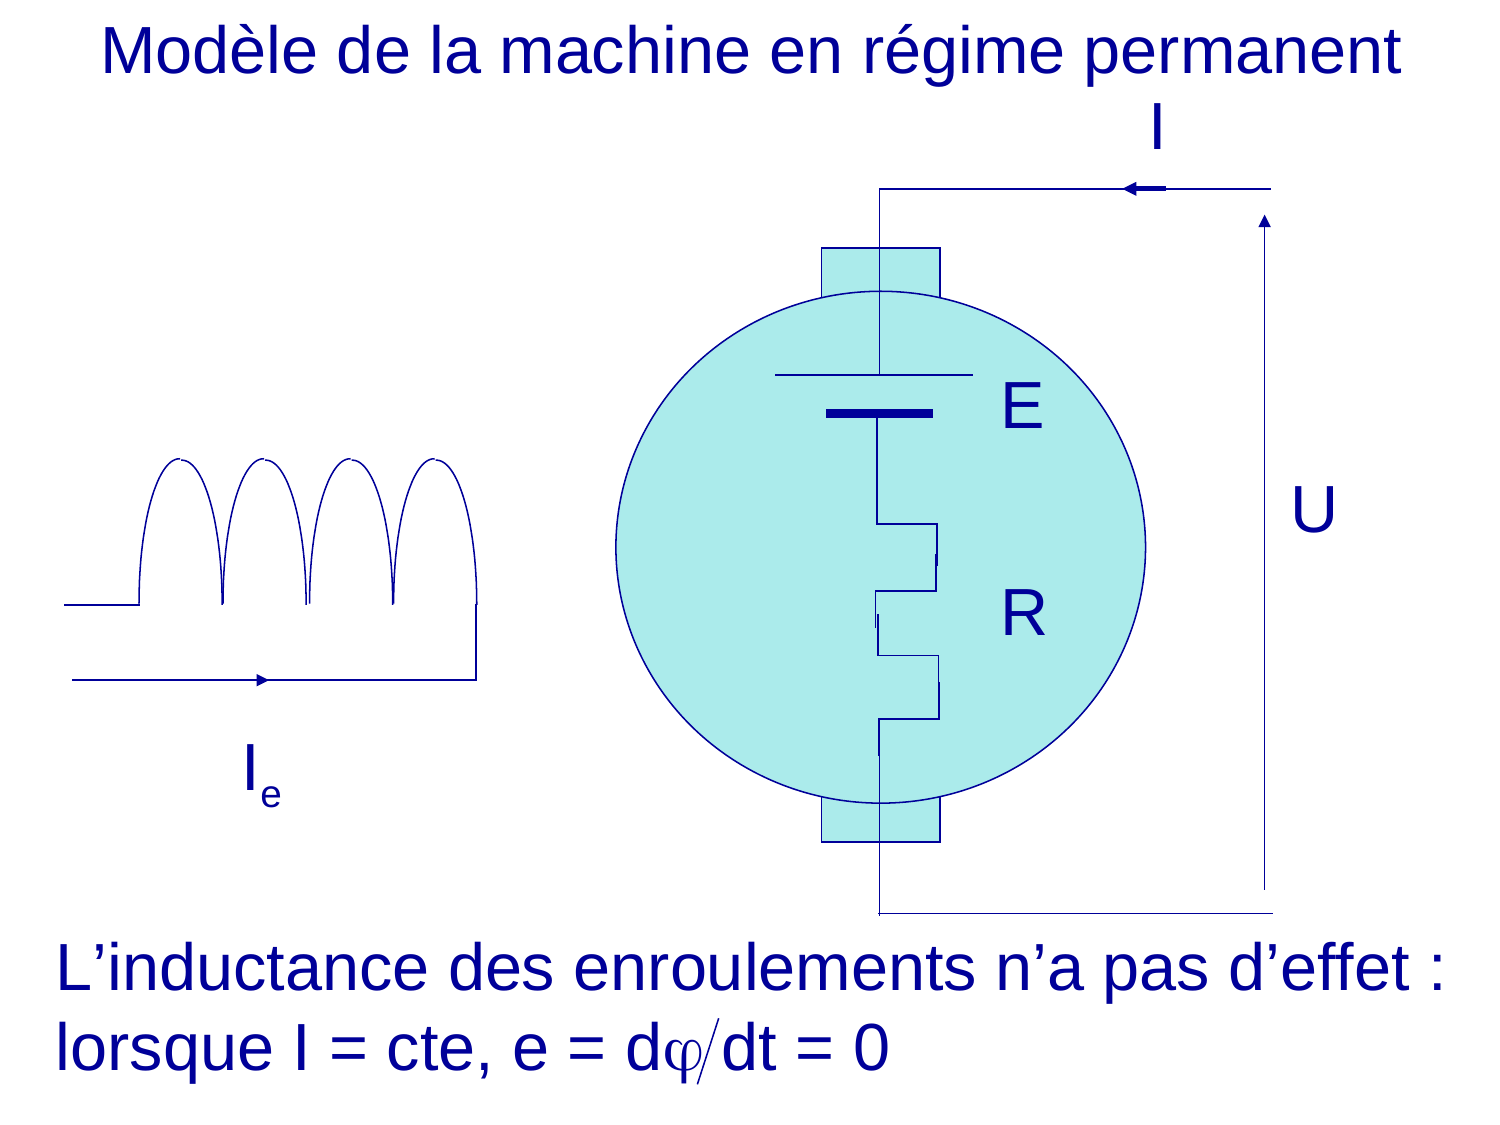

Modèle de la machine en régime permanent
I
E
U
R
Ie
L’inductance des enroulements n’a pas d’effet :
lorsque I = cte, e = d dt = 0